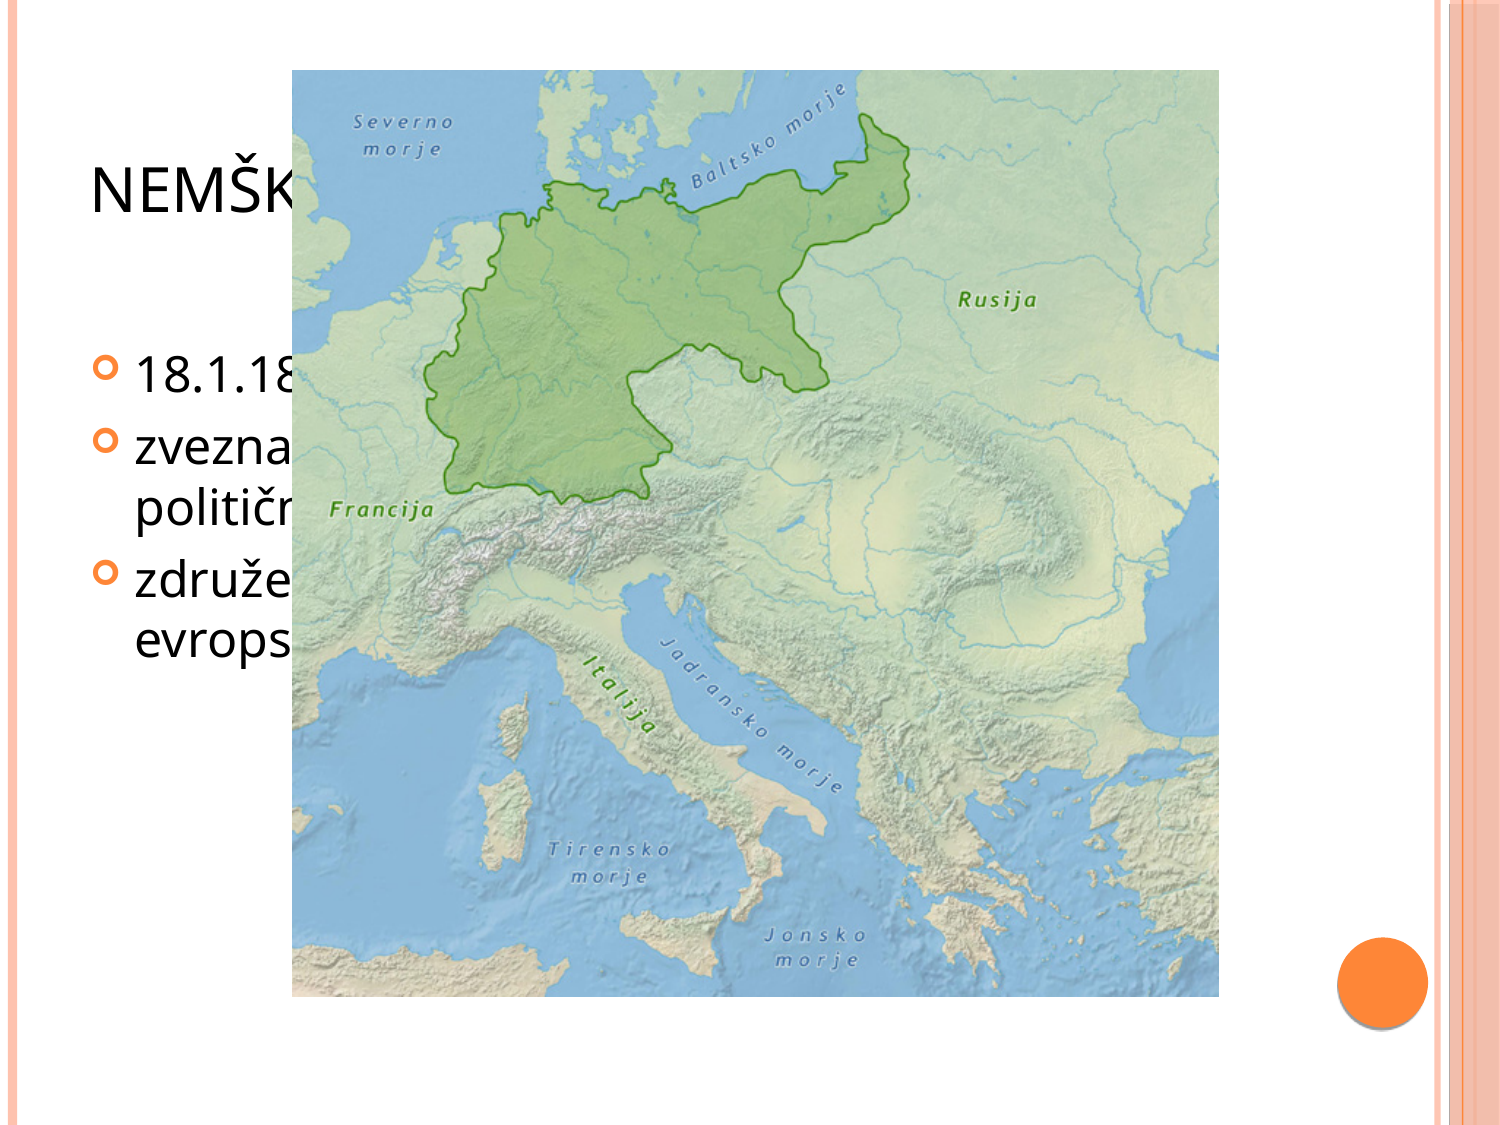

# NEMŠKO CESARSTVO
18.1.1871  nemško cesarstvo
zvezna ustava, posamezne državice  velika politična moč
združena Nemčija najmočnejša država na evropski celini